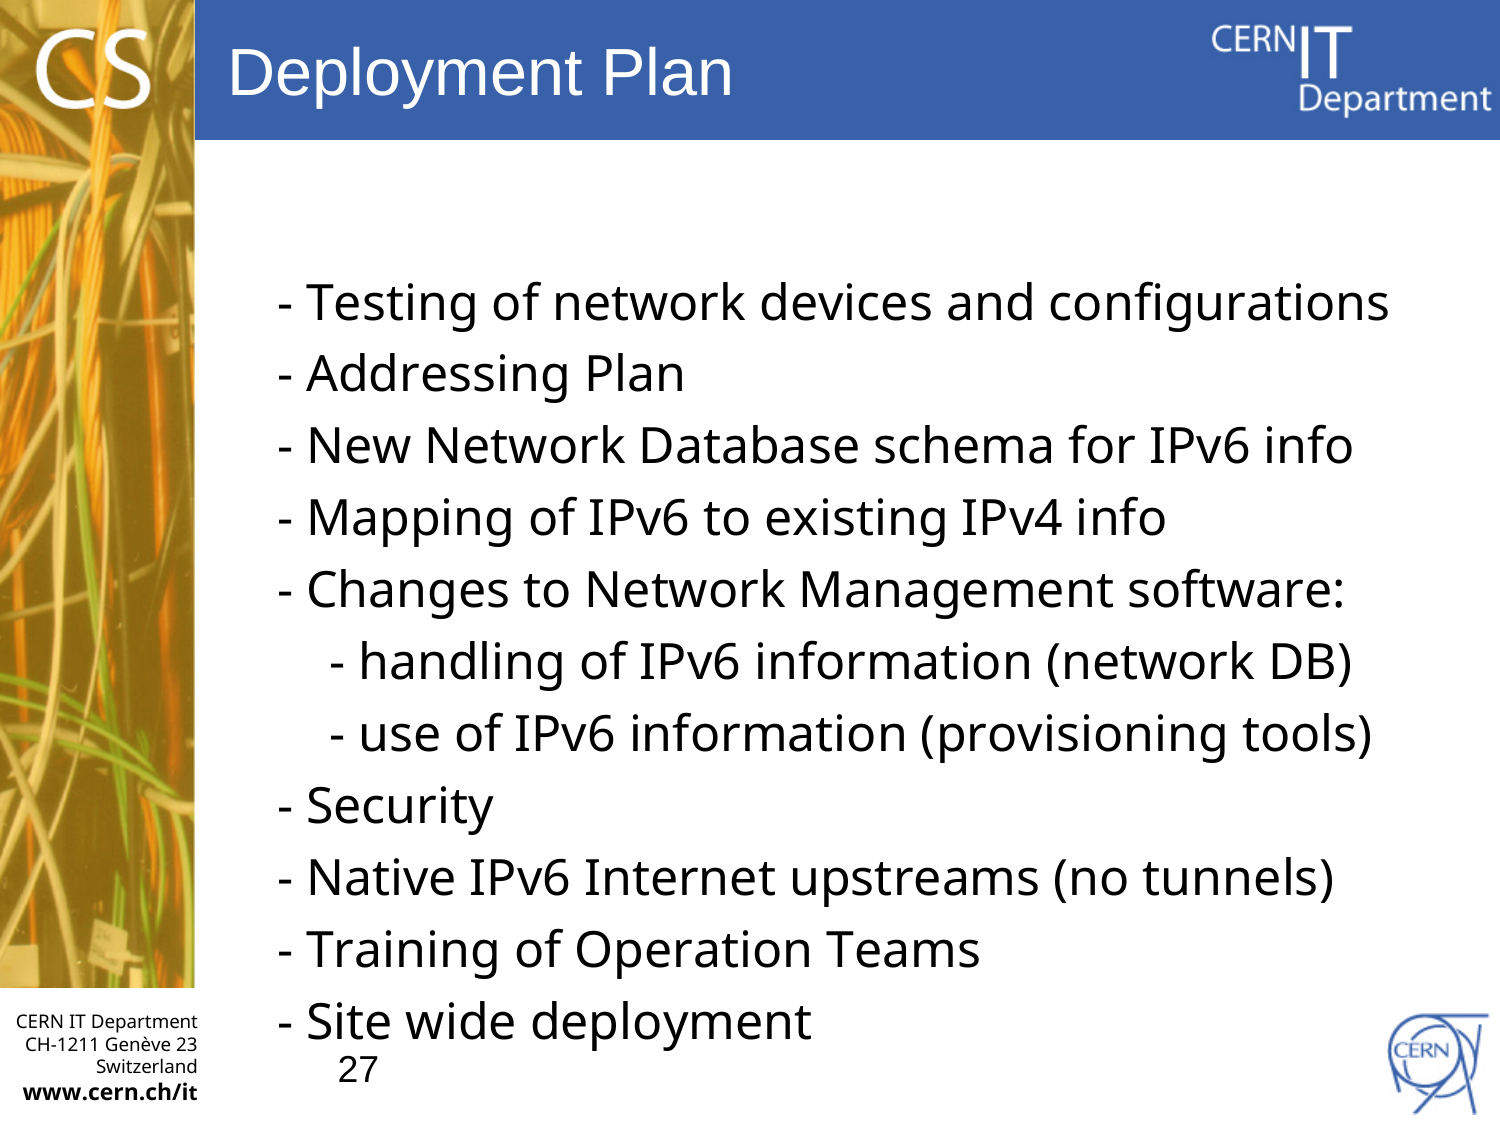

# Deployment Plan
- Testing of network devices and configurations
- Addressing Plan
- New Network Database schema for IPv6 info
- Mapping of IPv6 to existing IPv4 info
- Changes to Network Management software:
 - handling of IPv6 information (network DB)
 - use of IPv6 information (provisioning tools)
- Security
- Native IPv6 Internet upstreams (no tunnels)
- Training of Operation Teams
- Site wide deployment